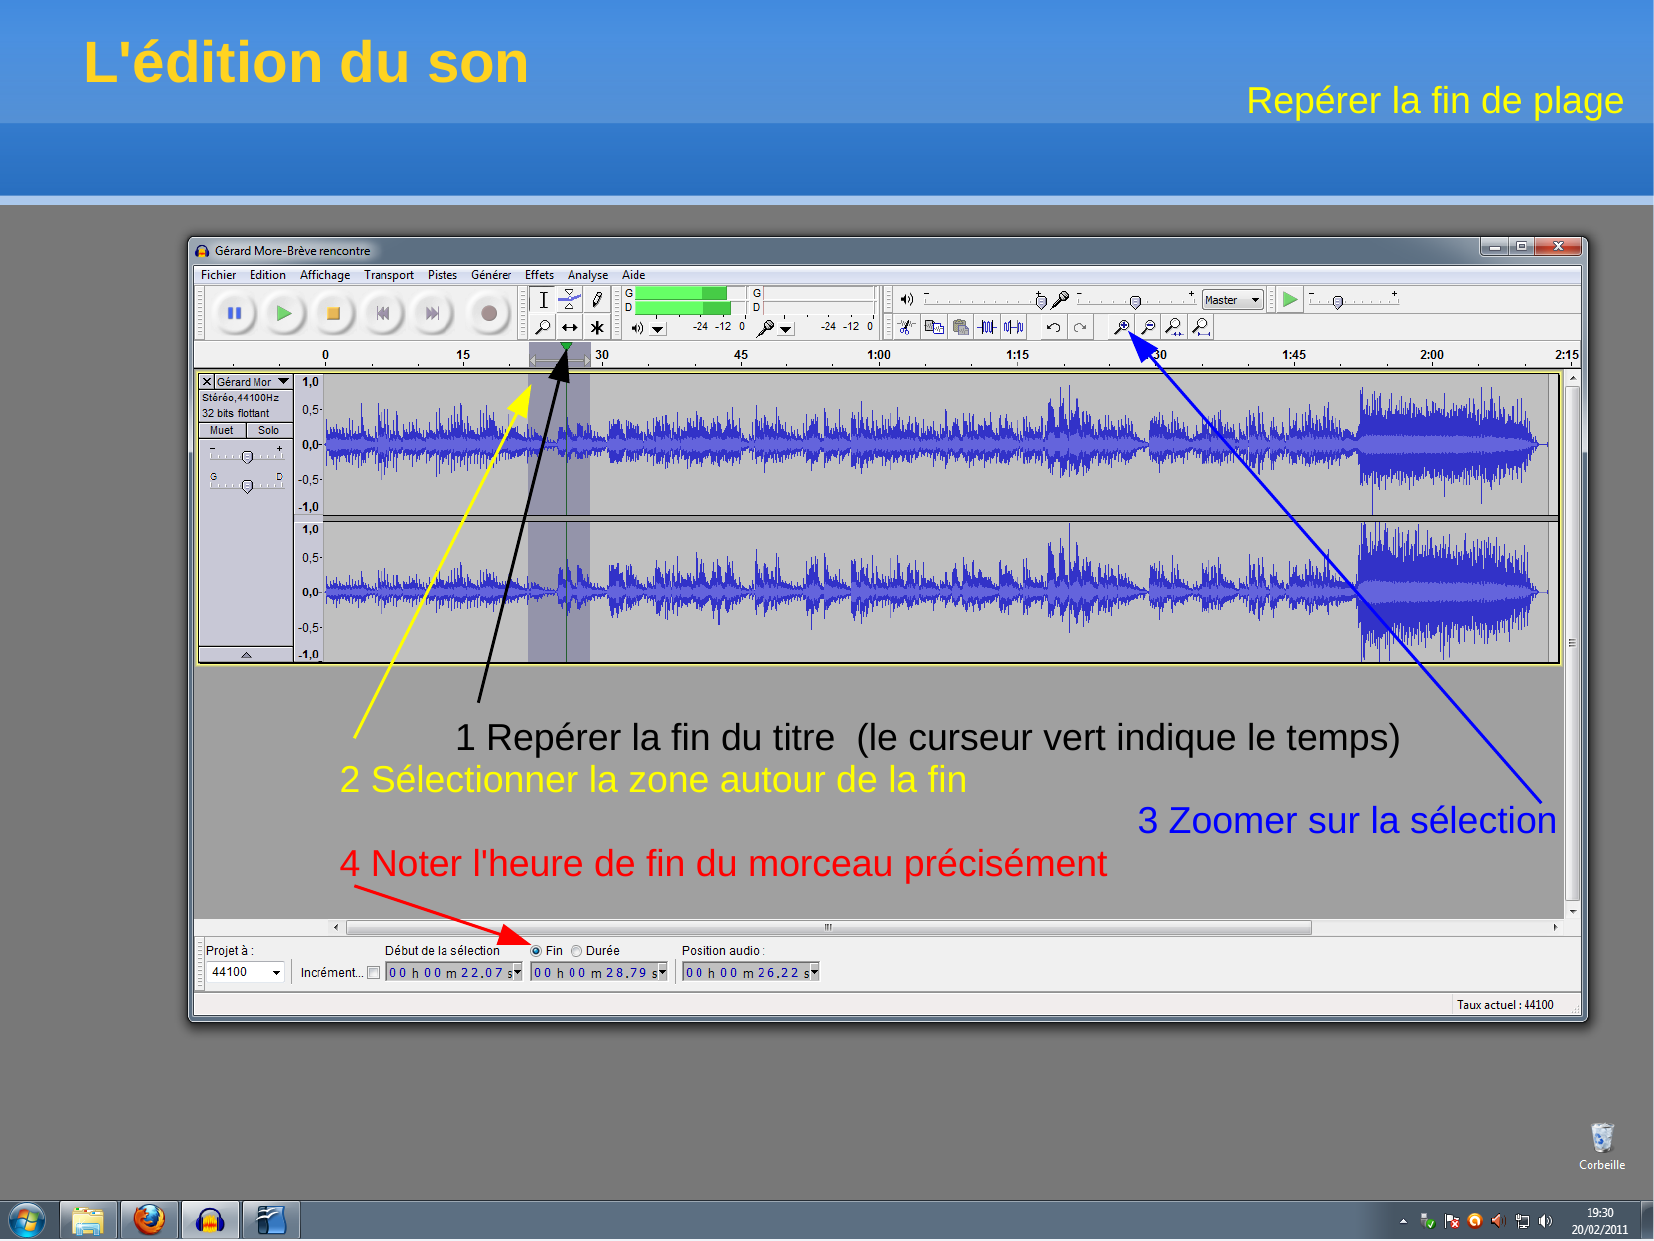

L'édition du son
 Repérer la fin de plage
#
 1 Repérer la fin du titre (le curseur vert indique le temps)
2 Sélectionner la zone autour de la fin
 3 Zoomer sur la sélection
4 Noter l'heure de fin du morceau précisément